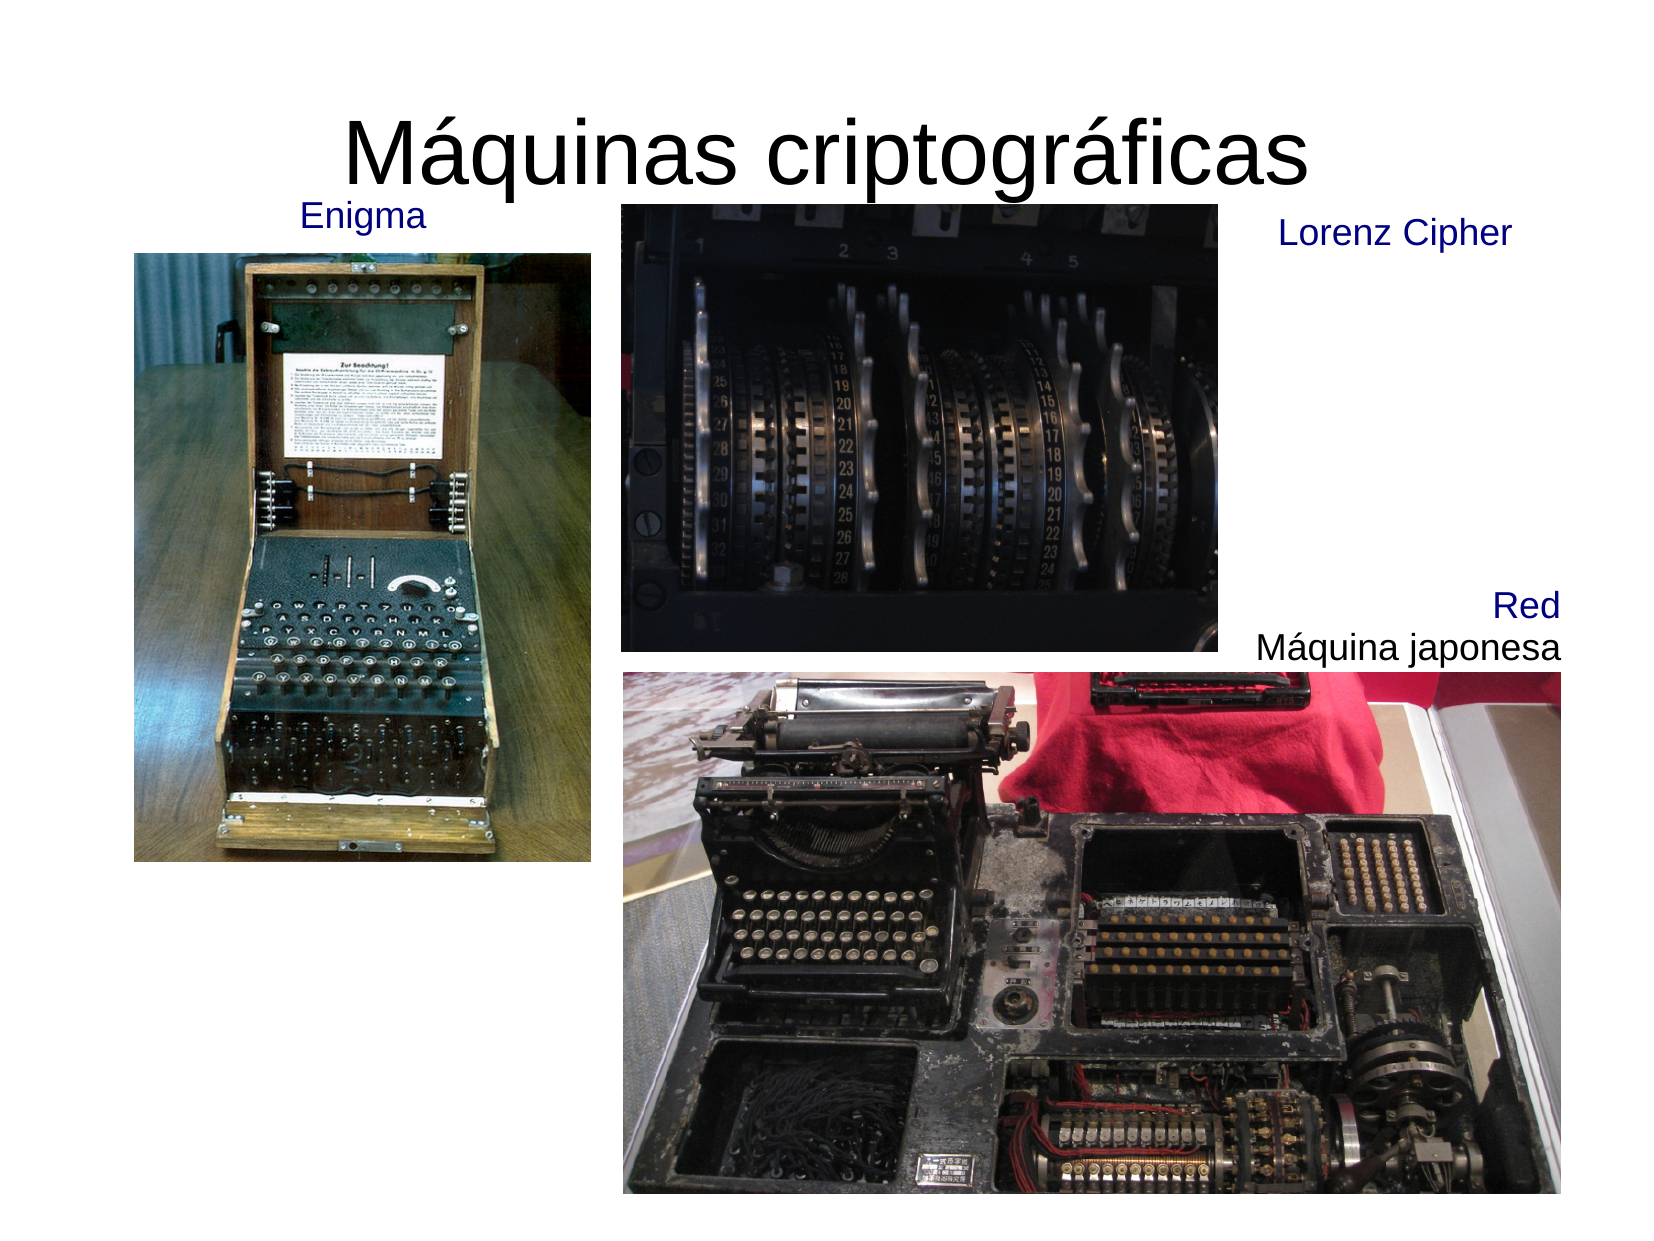

# Máquinas criptográficas
Lorenz Cipher
Enigma
Red
Máquina japonesa